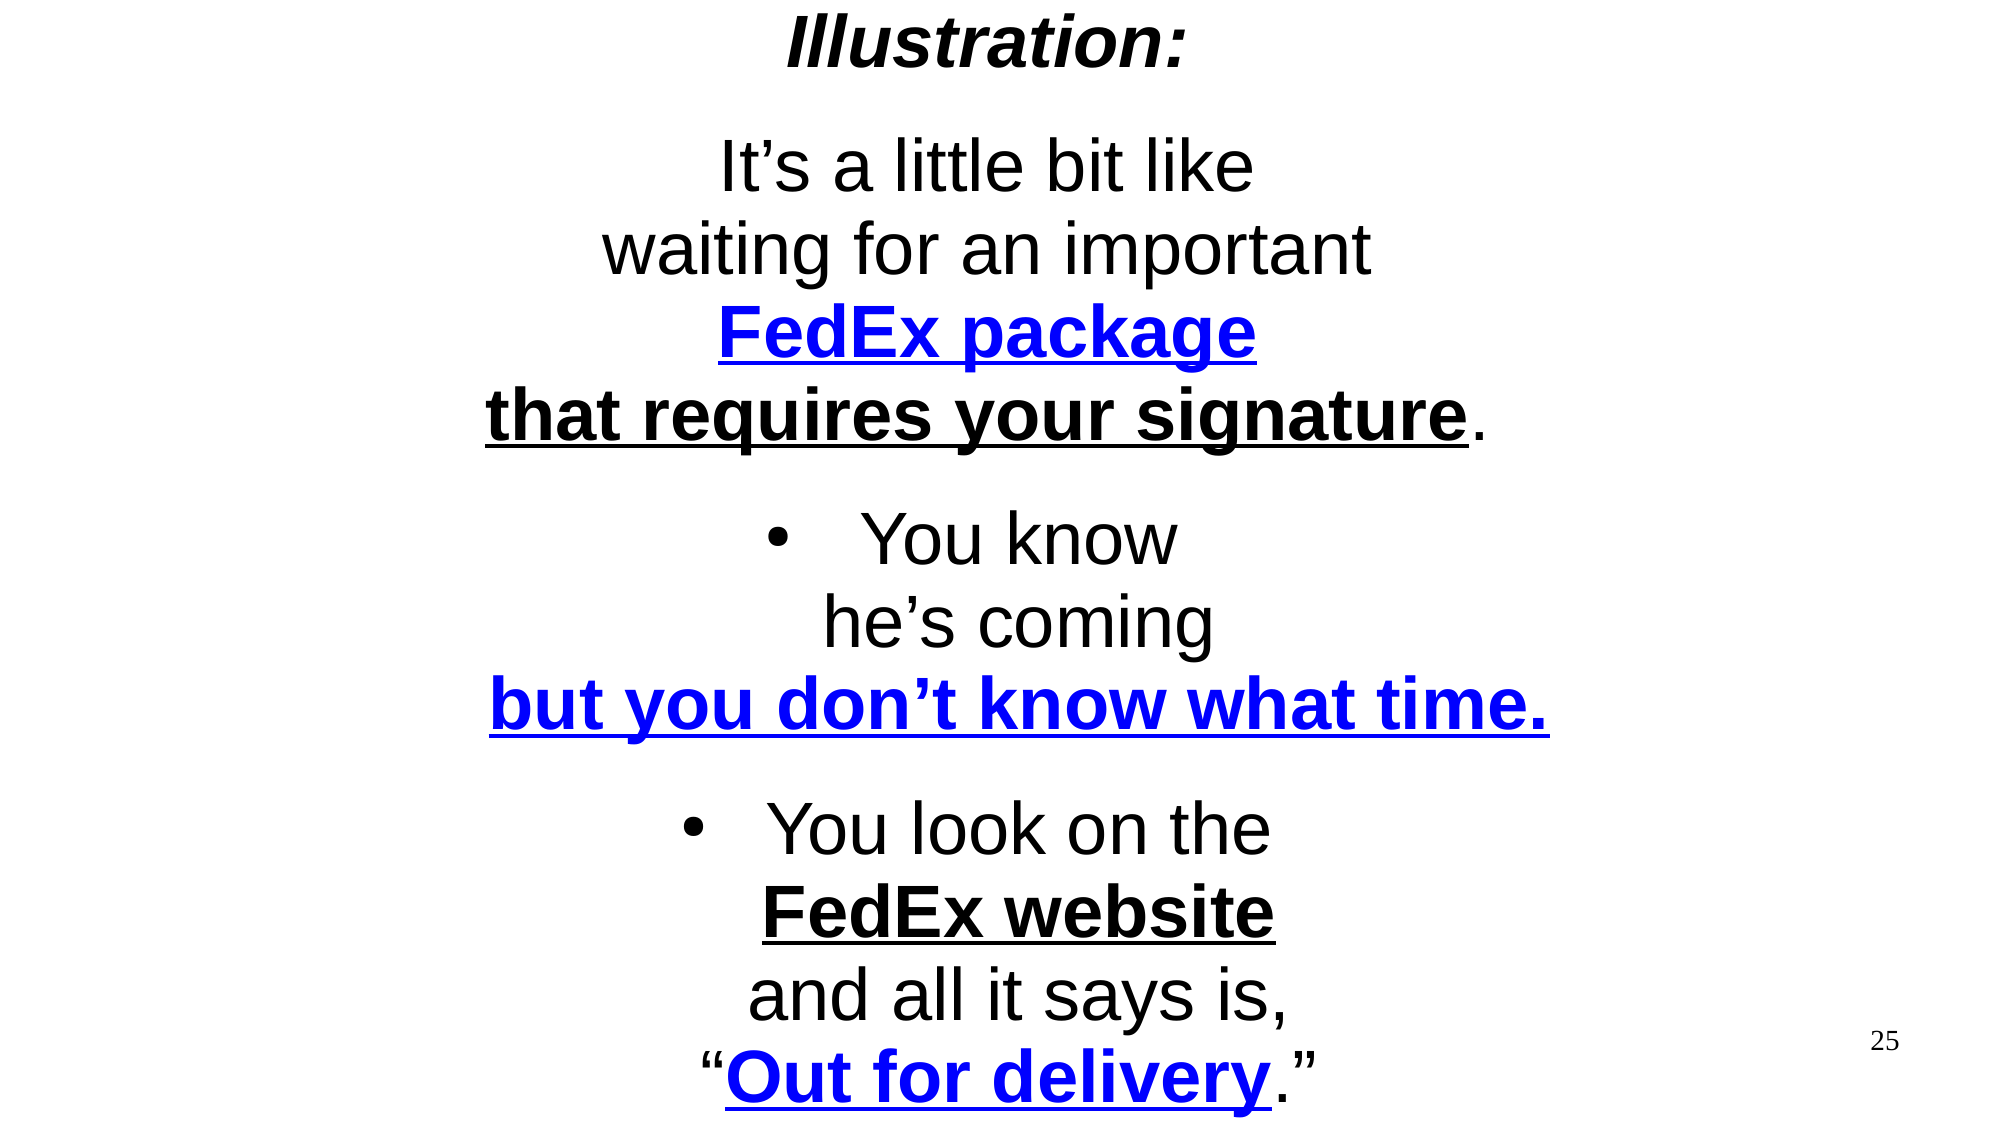

# Illustration:
It’s a little bit like
waiting for an important
FedEx package
that requires your signature.
You know
he’s coming
but you don’t know what time.
You look on the
FedEx website
and all it says is,
“Out for delivery.”
25